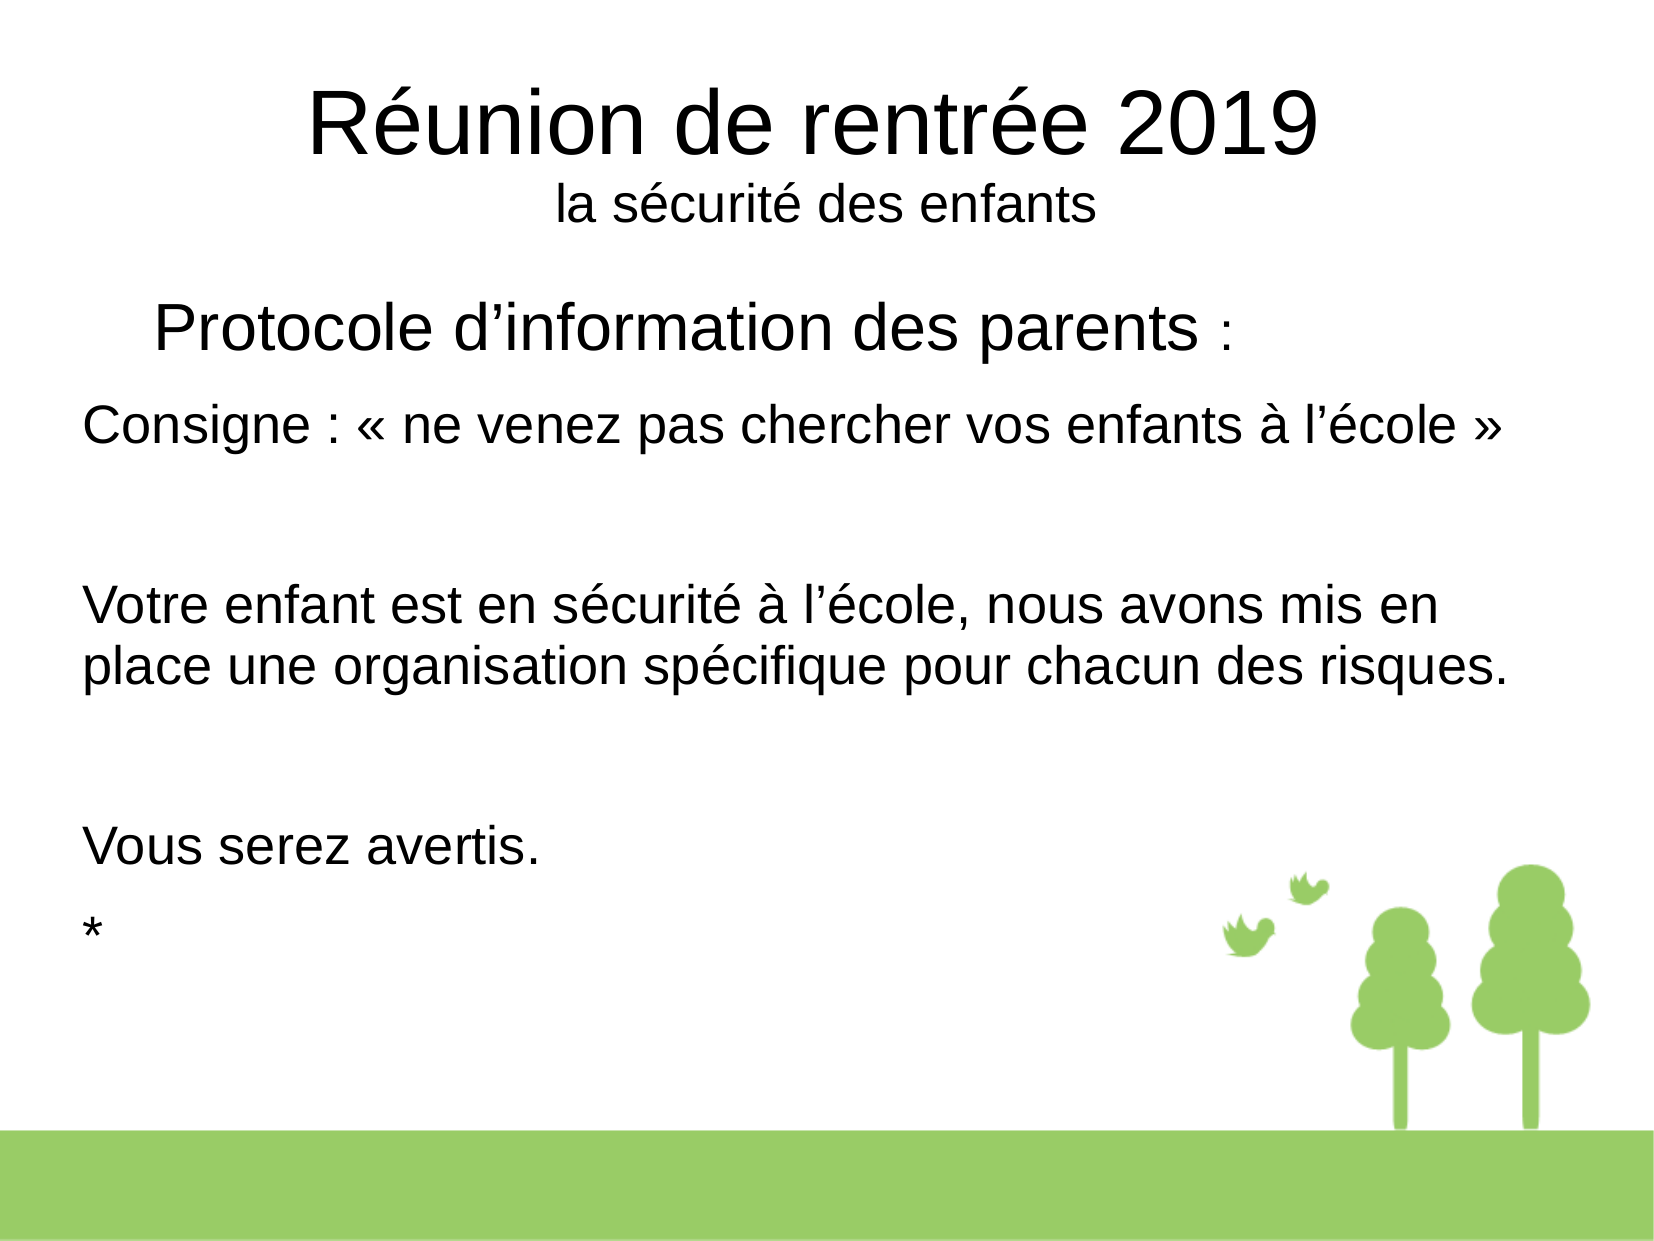

# Réunion de rentrée 2019 la sécurité des enfants
Protocole d’information des parents :
Consigne : « ne venez pas chercher vos enfants à l’école »
Votre enfant est en sécurité à l’école, nous avons mis en place une organisation spécifique pour chacun des risques.
Vous serez avertis.
*